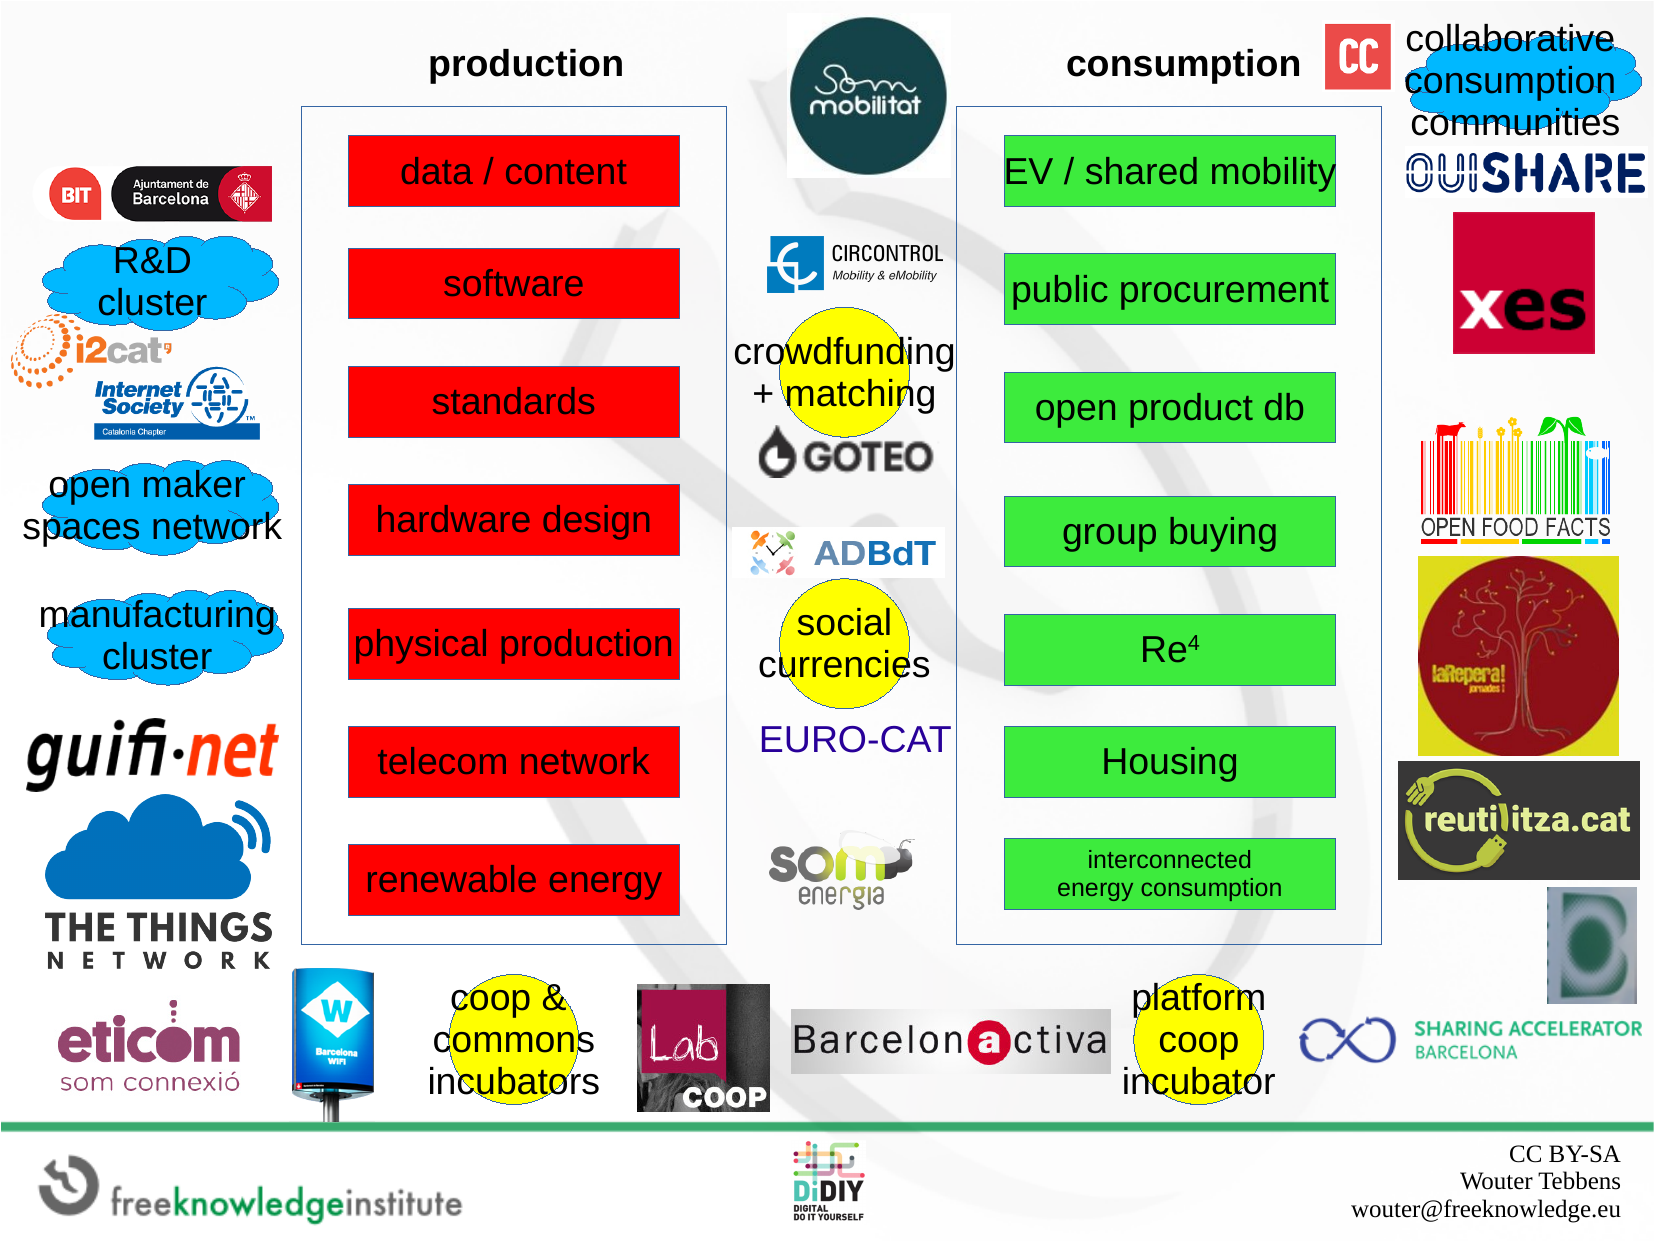

consumption
production
collaborative
consumption
communities
data / content
EV / shared mobility
R&D
cluster
software
public procurement
crowdfunding
+ matching
standards
open product db
open maker
spaces network
hardware design
group buying
social
currencies
manufacturing
cluster
physical production
Re4
EURO-CAT
telecom network
Housing
interconnected
energy consumption
renewable energy
coop &
commons
incubators
platform
coop
incubator